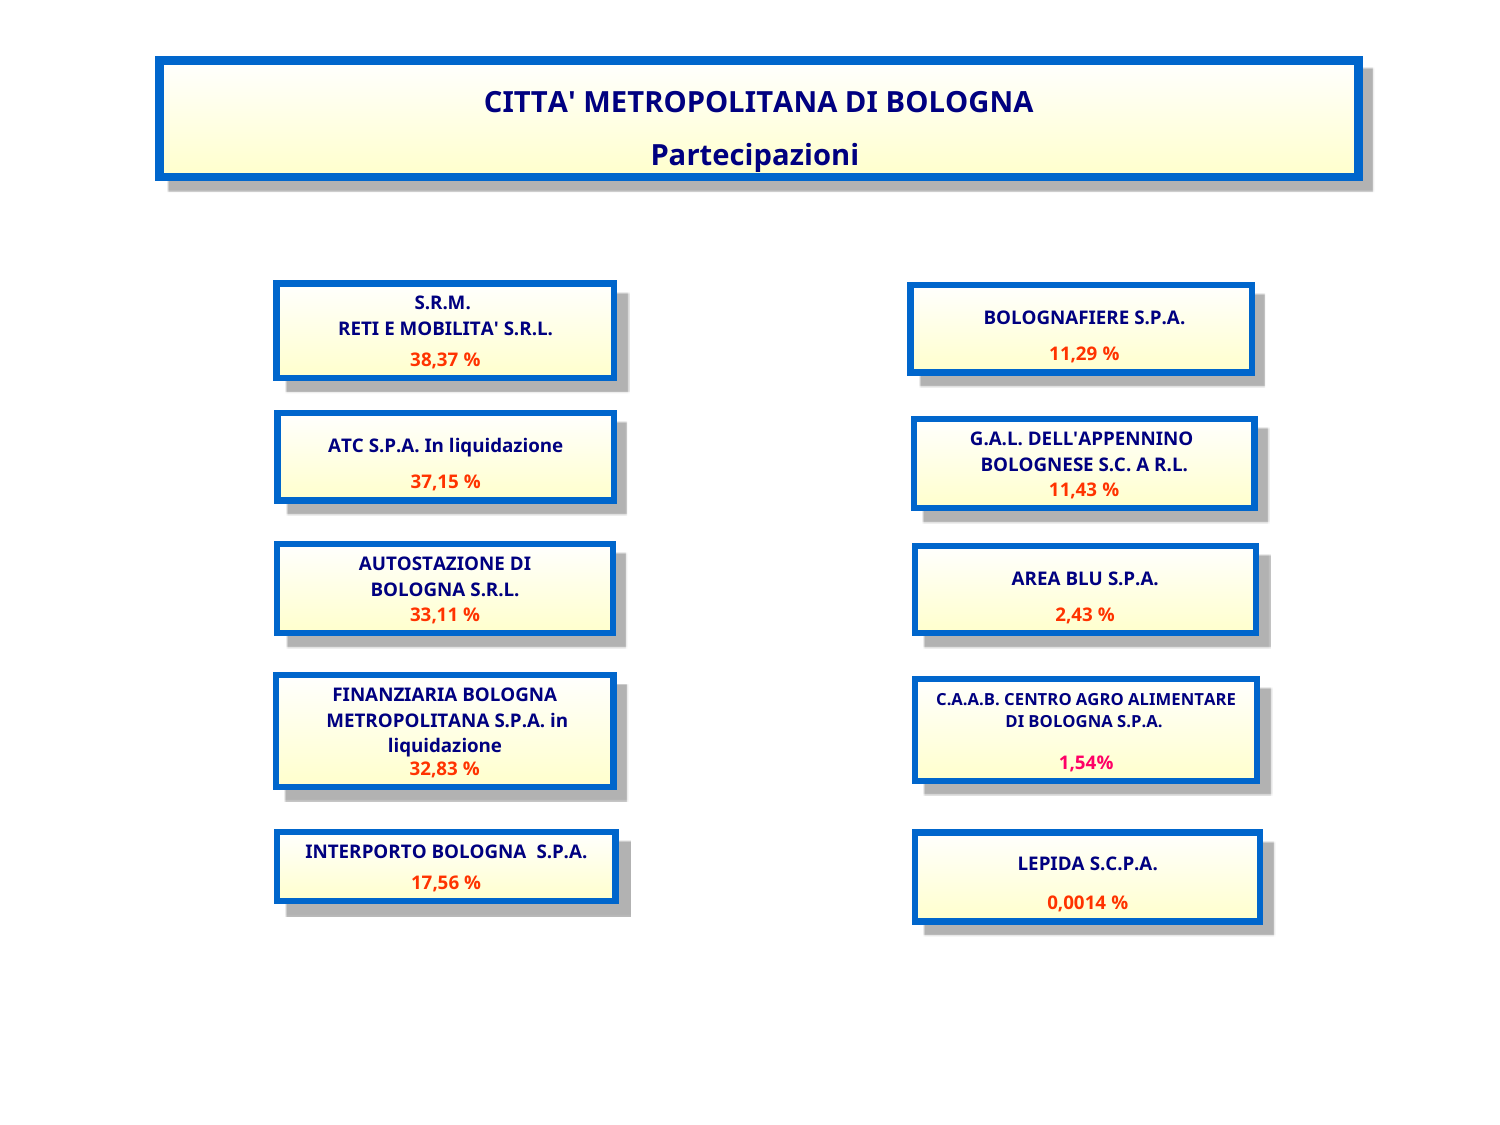

CITTA' METROPOLITANA DI BOLOGNA
Partecipazioni
S.R.M.
RETI E MOBILITA' S.R.L.
38,37 %
BOLOGNAFIERE S.P.A.
11,29 %
ATC S.P.A. In liquidazione
37,15 %
G.A.L. DELL'APPENNINO
BOLOGNESE S.C. A R.L.
11,43 %
AUTOSTAZIONE DI
BOLOGNA S.R.L.
33,11 %
AREA BLU S.P.A.
2,43 %
FINANZIARIA BOLOGNA
 METROPOLITANA S.P.A. in liquidazione
32,83 %
C.A.A.B. CENTRO AGRO ALIMENTARE DI BOLOGNA S.P.A.
1,54%
INTERPORTO BOLOGNA S.P.A.
17,56 %
LEPIDA S.C.P.A.
0,0014 %